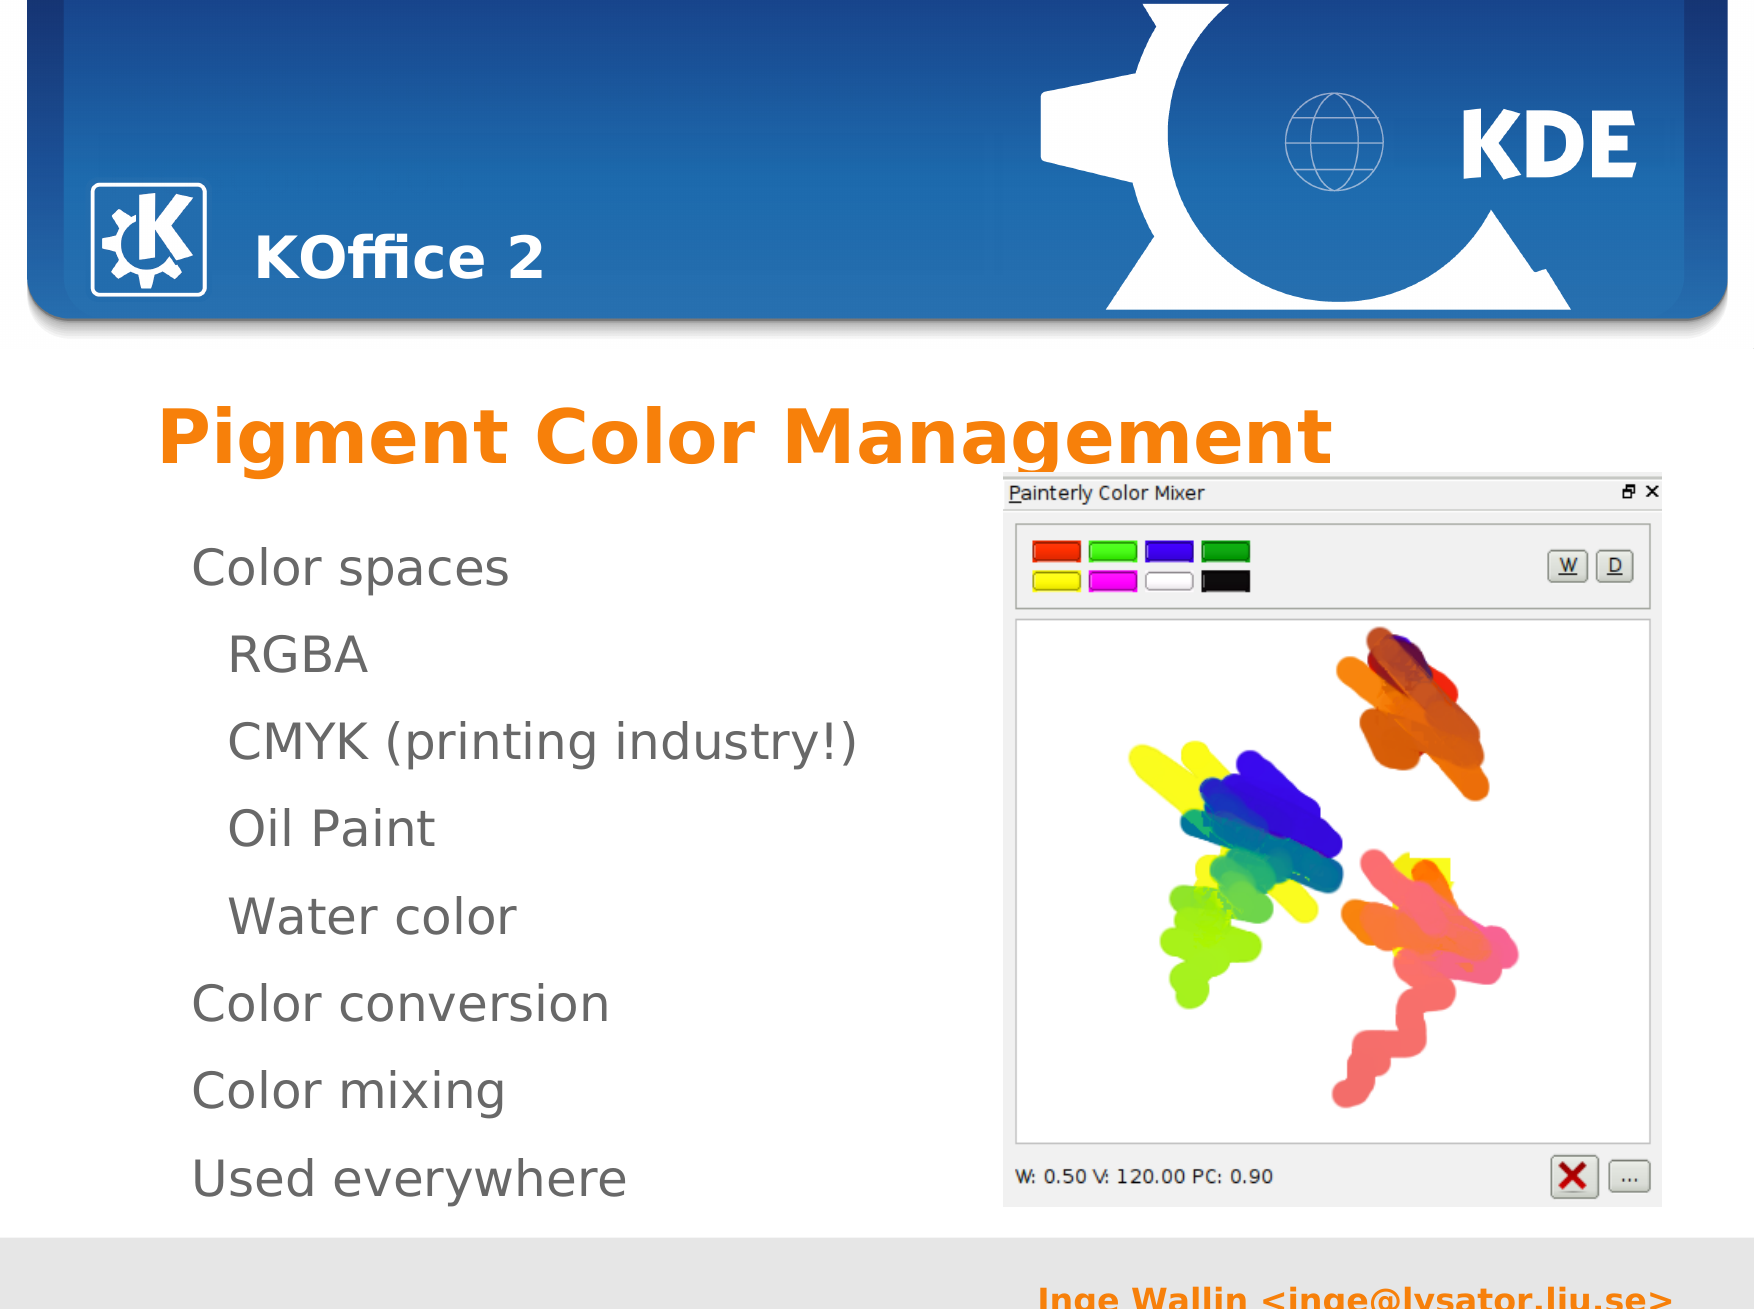

KOffice 2
Pigment Color Management
Color spaces
RGBA
CMYK (printing industry!)
Oil Paint
Water color
Color conversion
Color mixing
Used everywhere